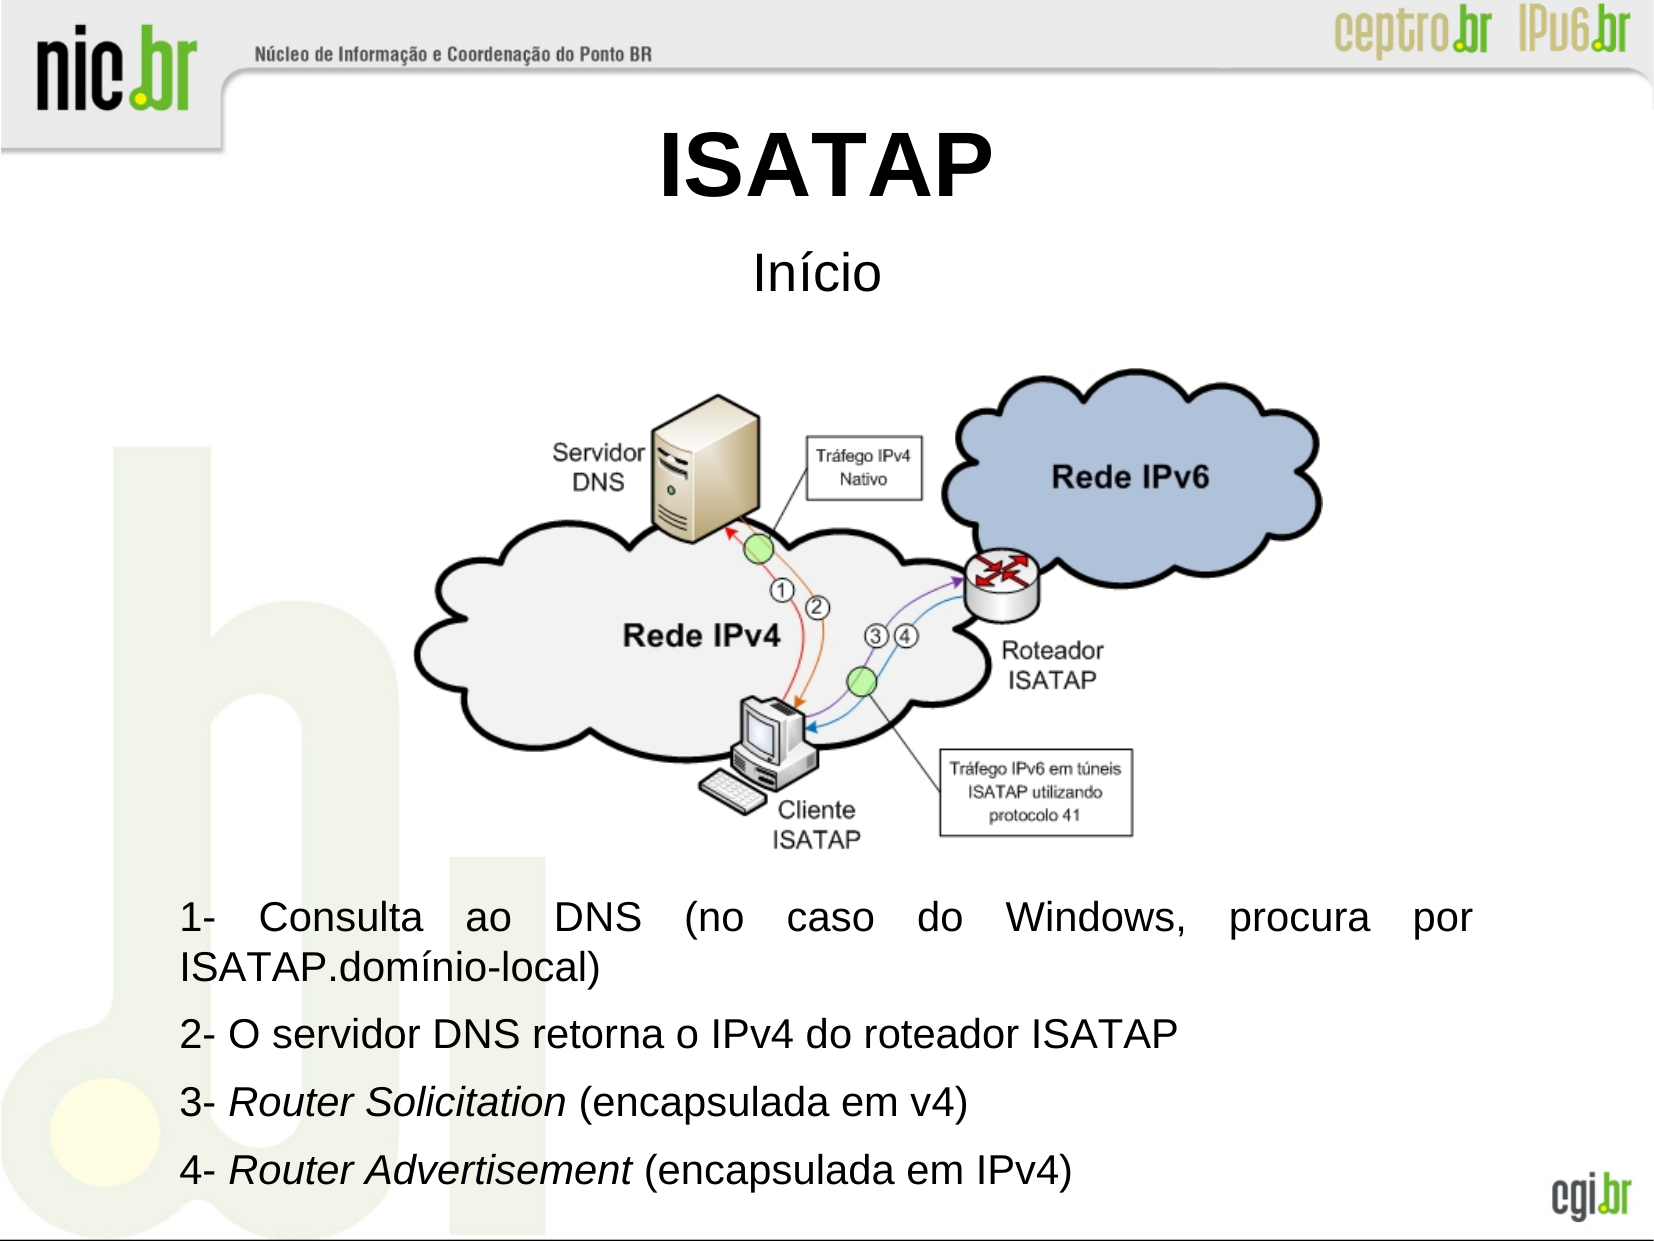

ISATAP
Início
1- Consulta ao DNS (no caso do Windows, procura por ISATAP.domínio-local)‏
2- O servidor DNS retorna o IPv4 do roteador ISATAP
3- Router Solicitation (encapsulada em v4)‏
4- Router Advertisement (encapsulada em IPv4)‏